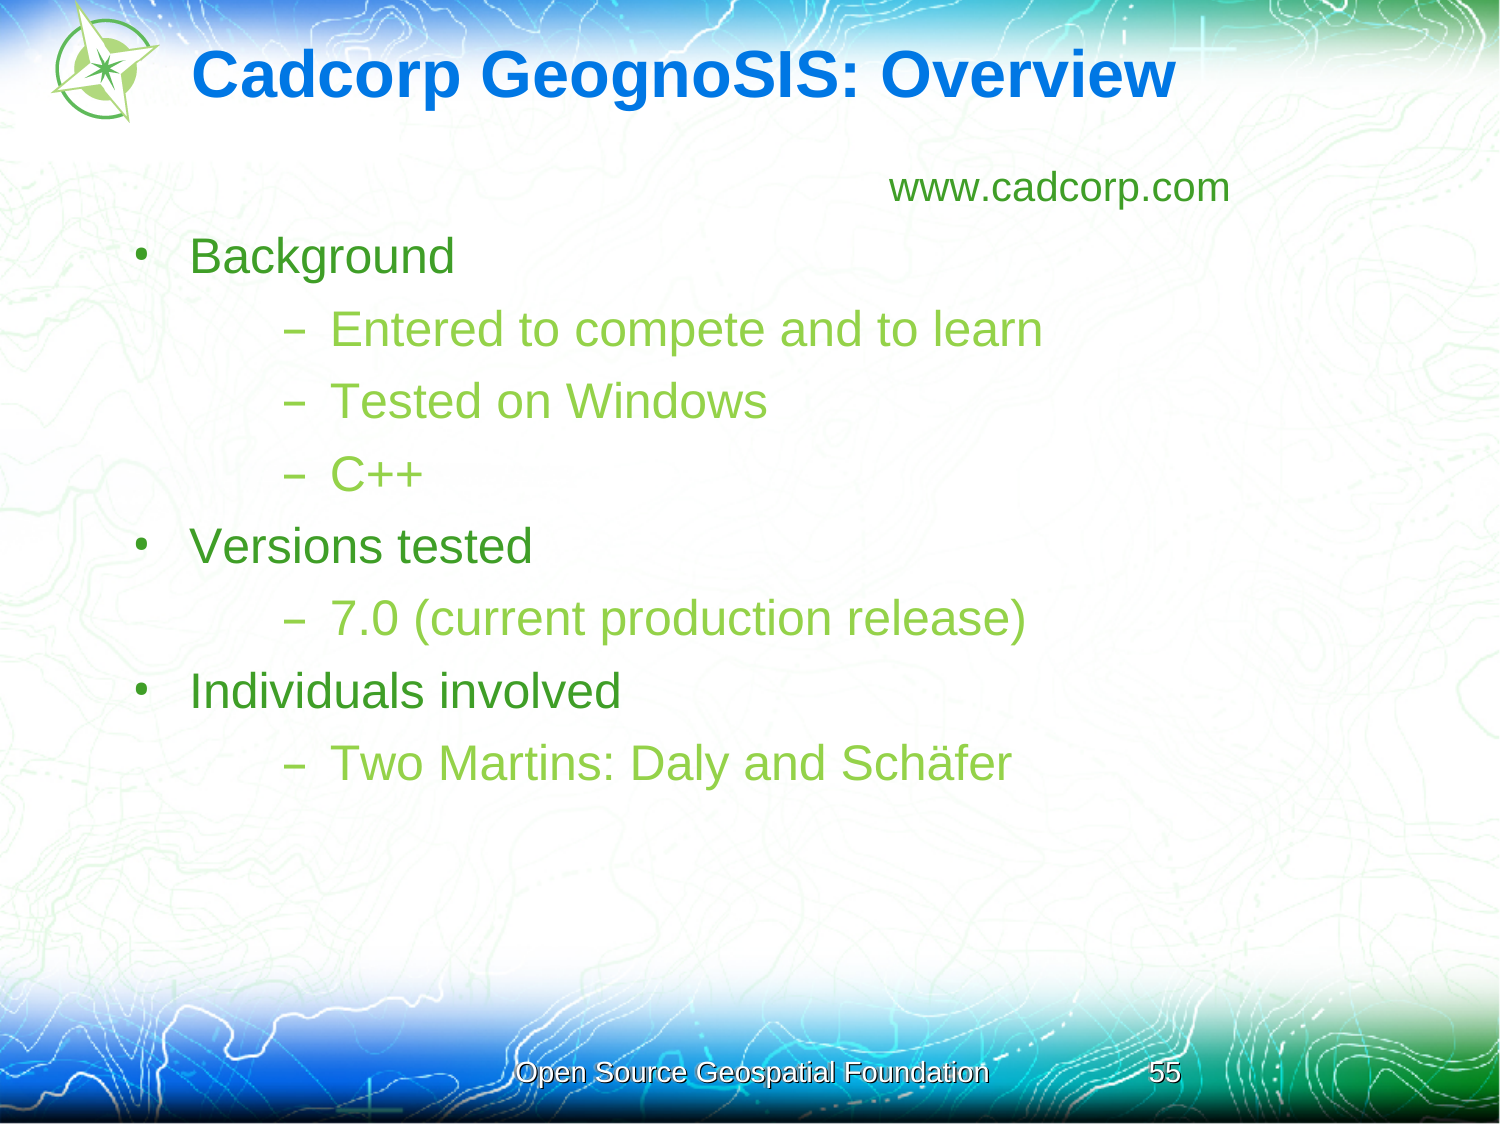

# Cadcorp GeognoSIS: Overview
 www.cadcorp.com
Background
Entered to compete and to learn
Tested on Windows
C++
Versions tested
7.0 (current production release)
Individuals involved
Two Martins: Daly and Schäfer
Open Source Geospatial Foundation